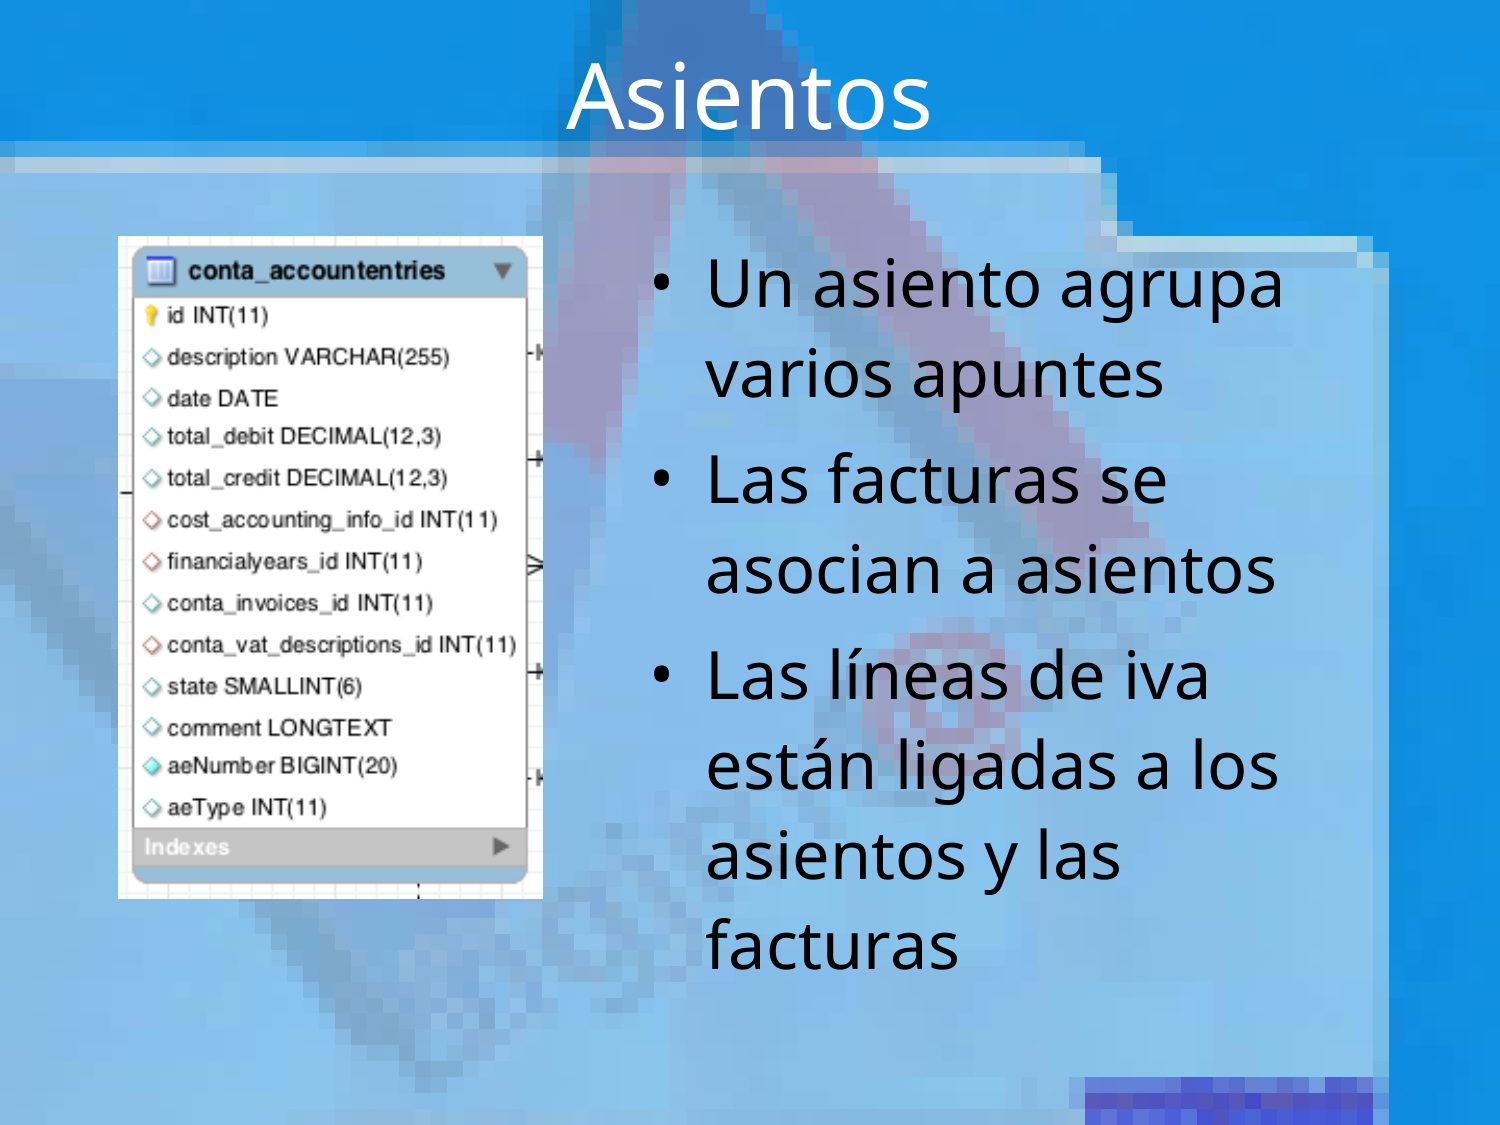

# Asientos
Un asiento agrupa varios apuntes
Las facturas se asocian a asientos
Las líneas de iva están ligadas a los asientos y las facturas